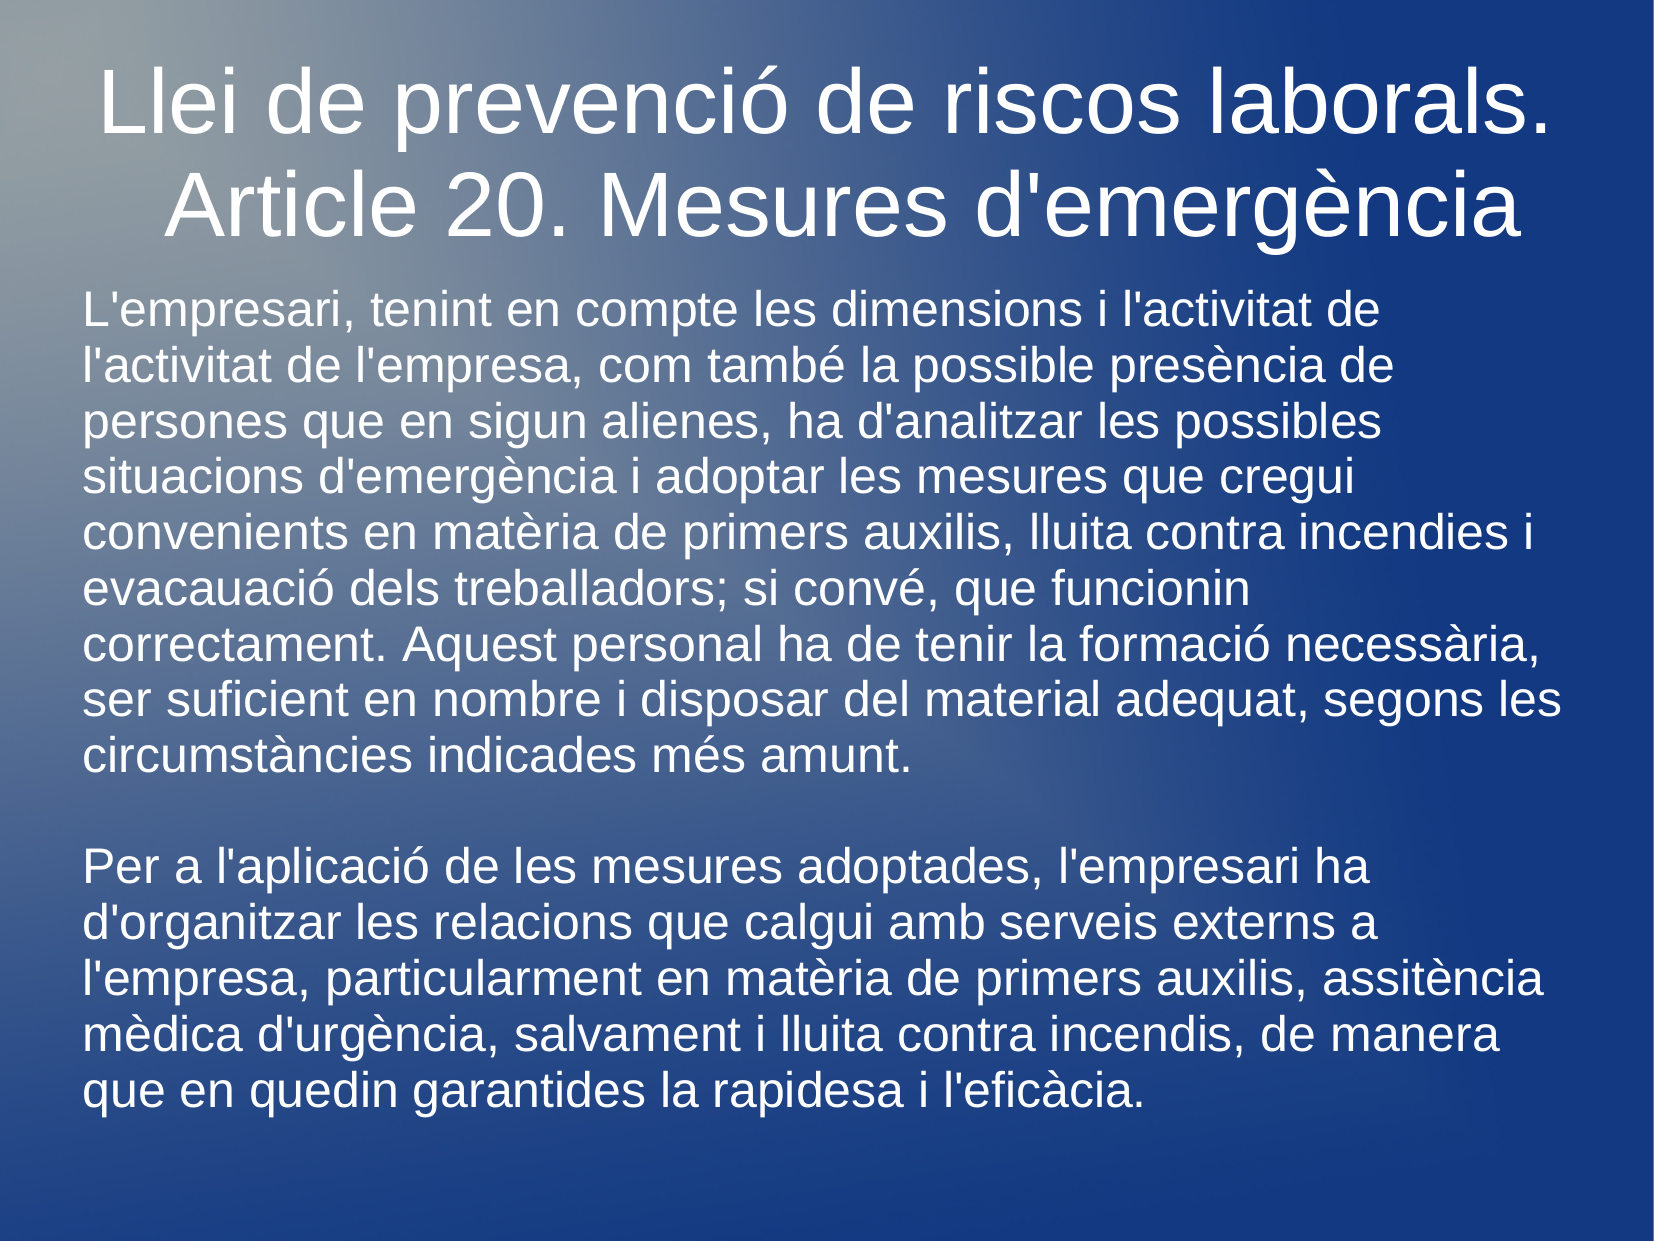

# Llei de prevenció de riscos laborals. Article 20. Mesures d'emergència
L'empresari, tenint en compte les dimensions i l'activitat de l'activitat de l'empresa, com també la possible presència de persones que en sigun alienes, ha d'analitzar les possibles situacions d'emergència i adoptar les mesures que cregui convenients en matèria de primers auxilis, lluita contra incendies i evacauació dels treballadors; si convé, que funcionin correctament. Aquest personal ha de tenir la formació necessària, ser suficient en nombre i disposar del material adequat, segons les circumstàncies indicades més amunt.
Per a l'aplicació de les mesures adoptades, l'empresari ha d'organitzar les relacions que calgui amb serveis externs a l'empresa, particularment en matèria de primers auxilis, assitència mèdica d'urgència, salvament i lluita contra incendis, de manera que en quedin garantides la rapidesa i l'eficàcia.